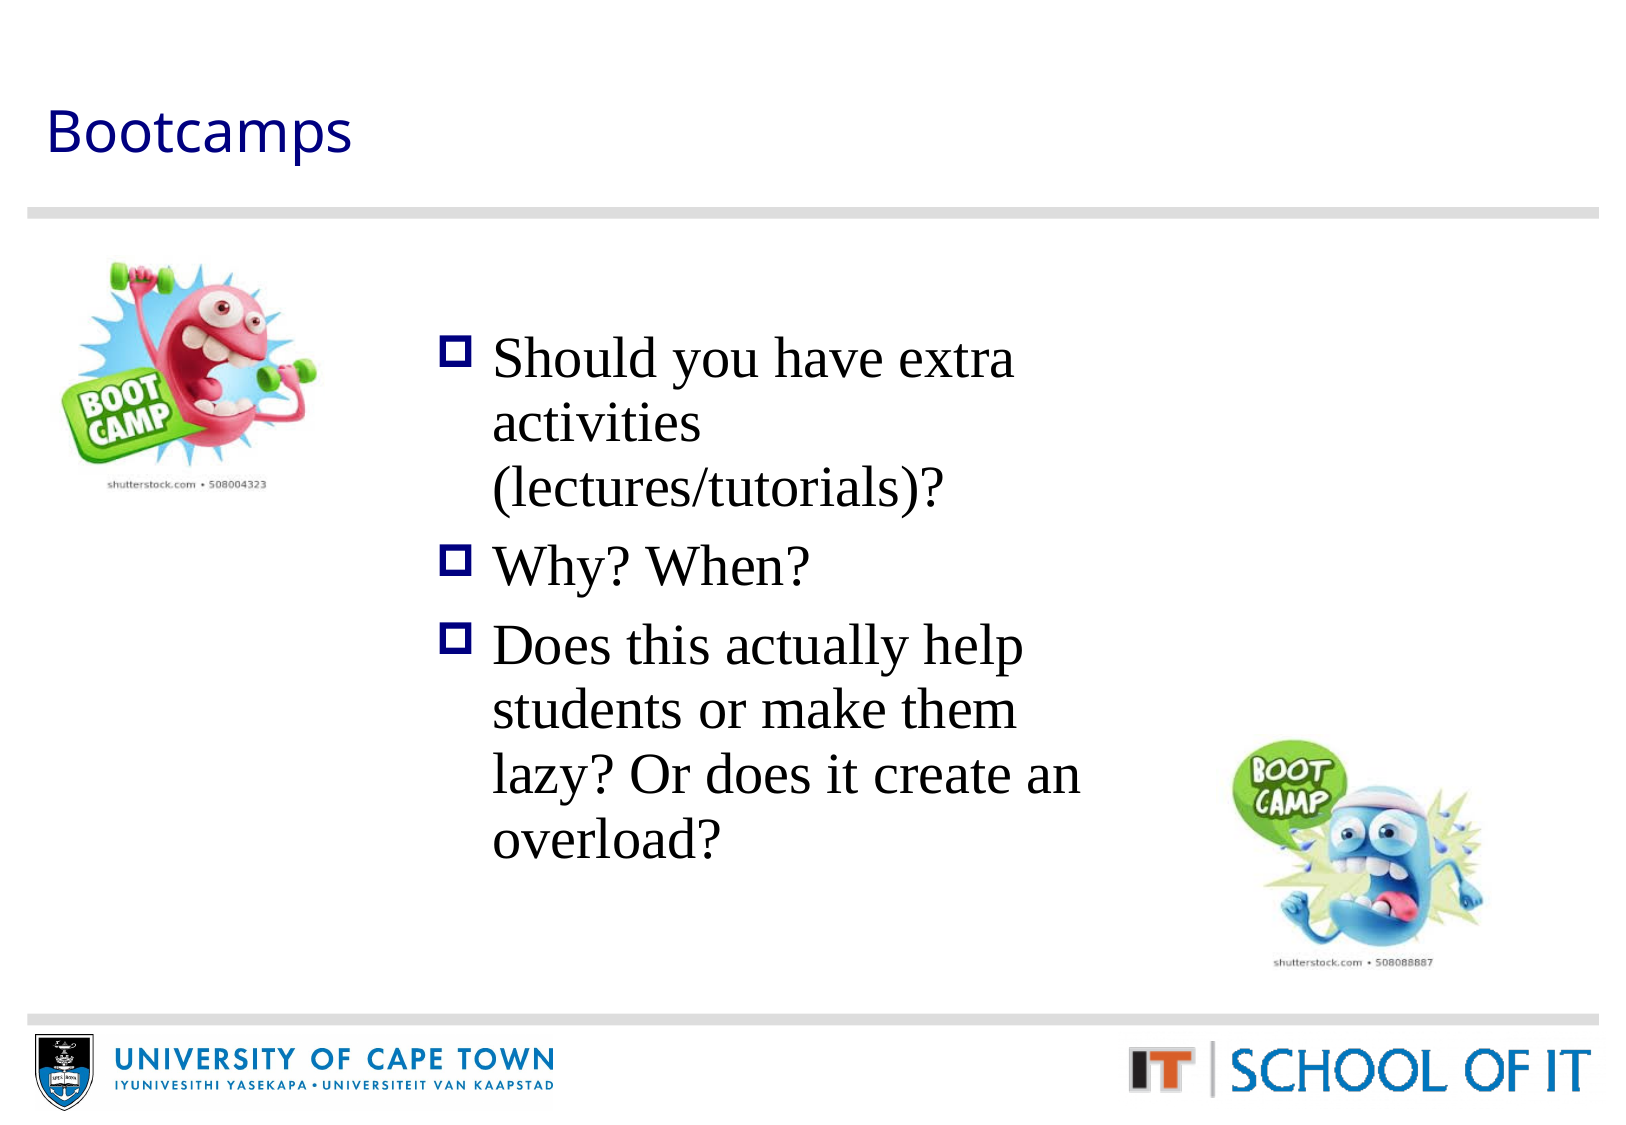

# Bootcamps
Should you have extra activities (lectures/tutorials)?
Why? When?
Does this actually help students or make them lazy? Or does it create an overload?